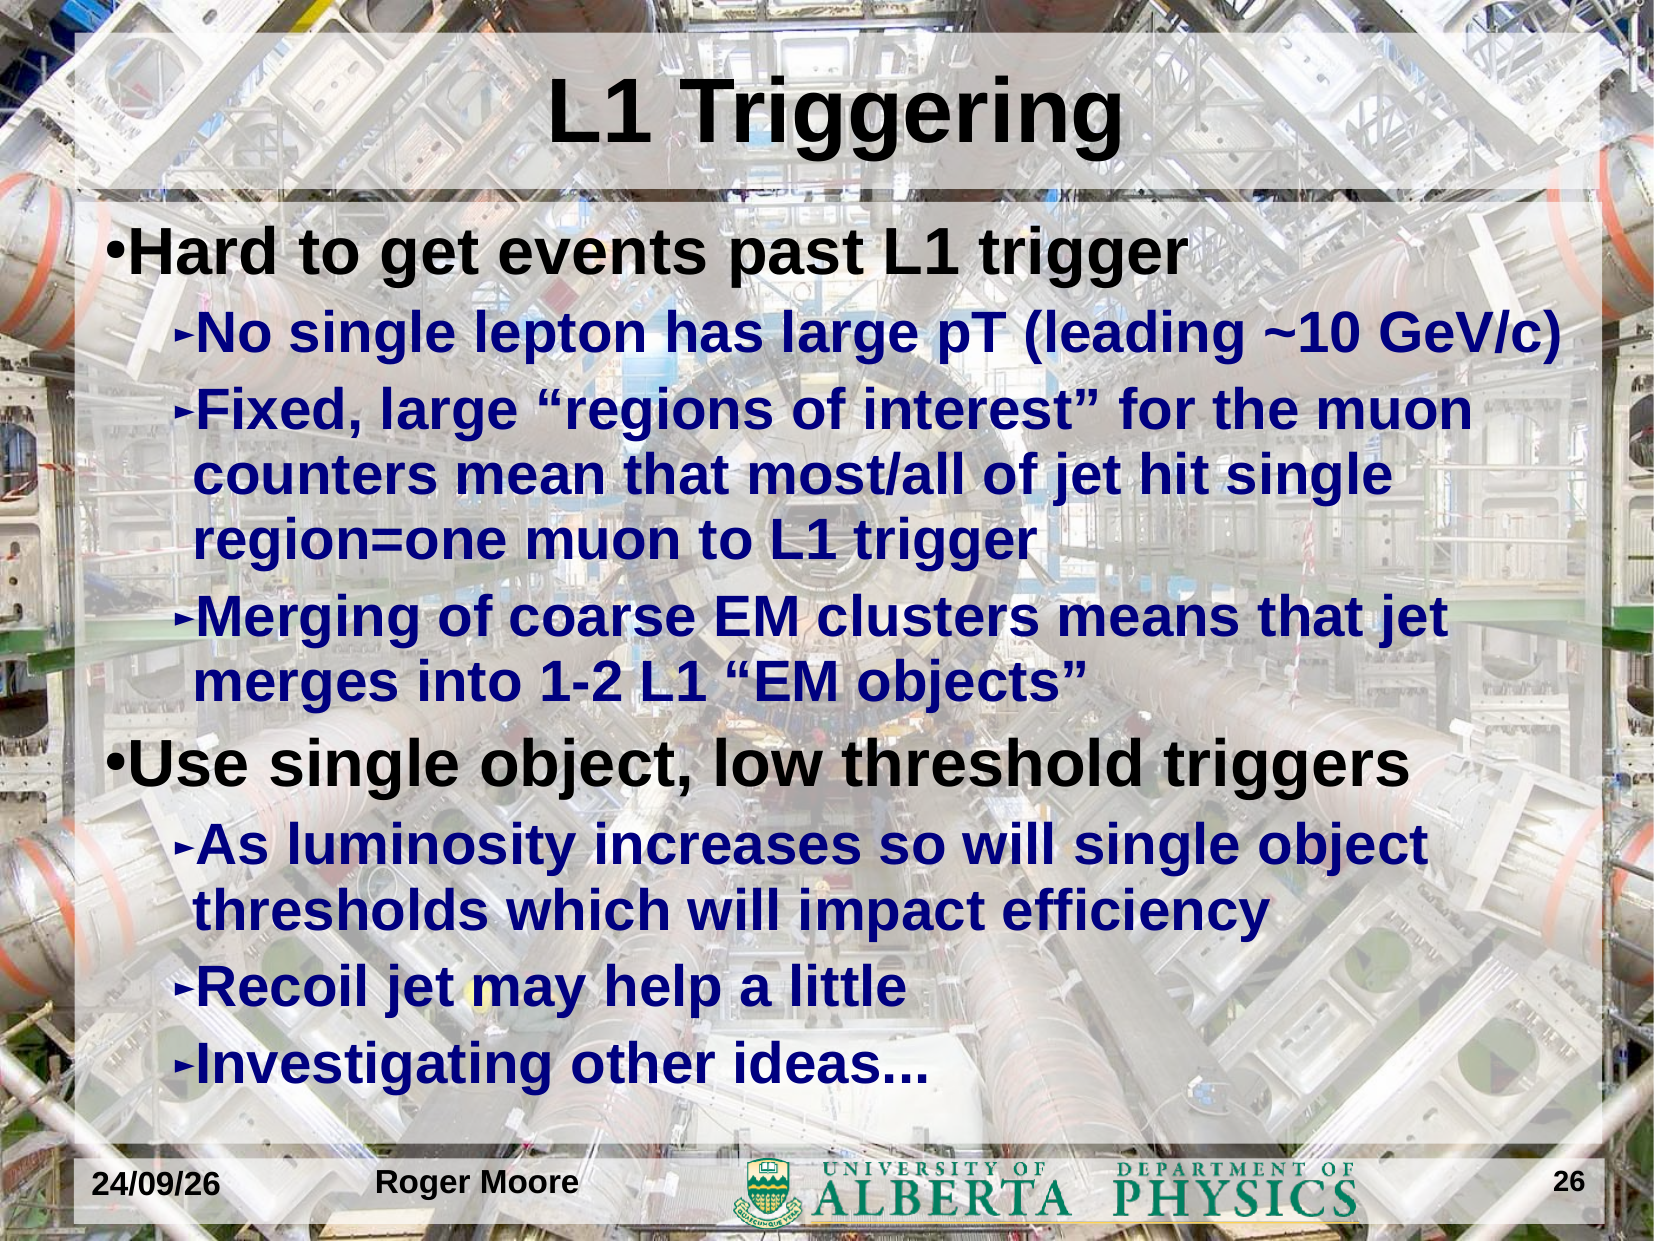

# L1 Triggering
Hard to get events past L1 trigger
No single lepton has large pT (leading ~10 GeV/c)
Fixed, large “regions of interest” for the muon counters mean that most/all of jet hit single region=one muon to L1 trigger
Merging of coarse EM clusters means that jet merges into 1-2 L1 “EM objects”
Use single object, low threshold triggers
As luminosity increases so will single object thresholds which will impact efficiency
Recoil jet may help a little
Investigating other ideas...